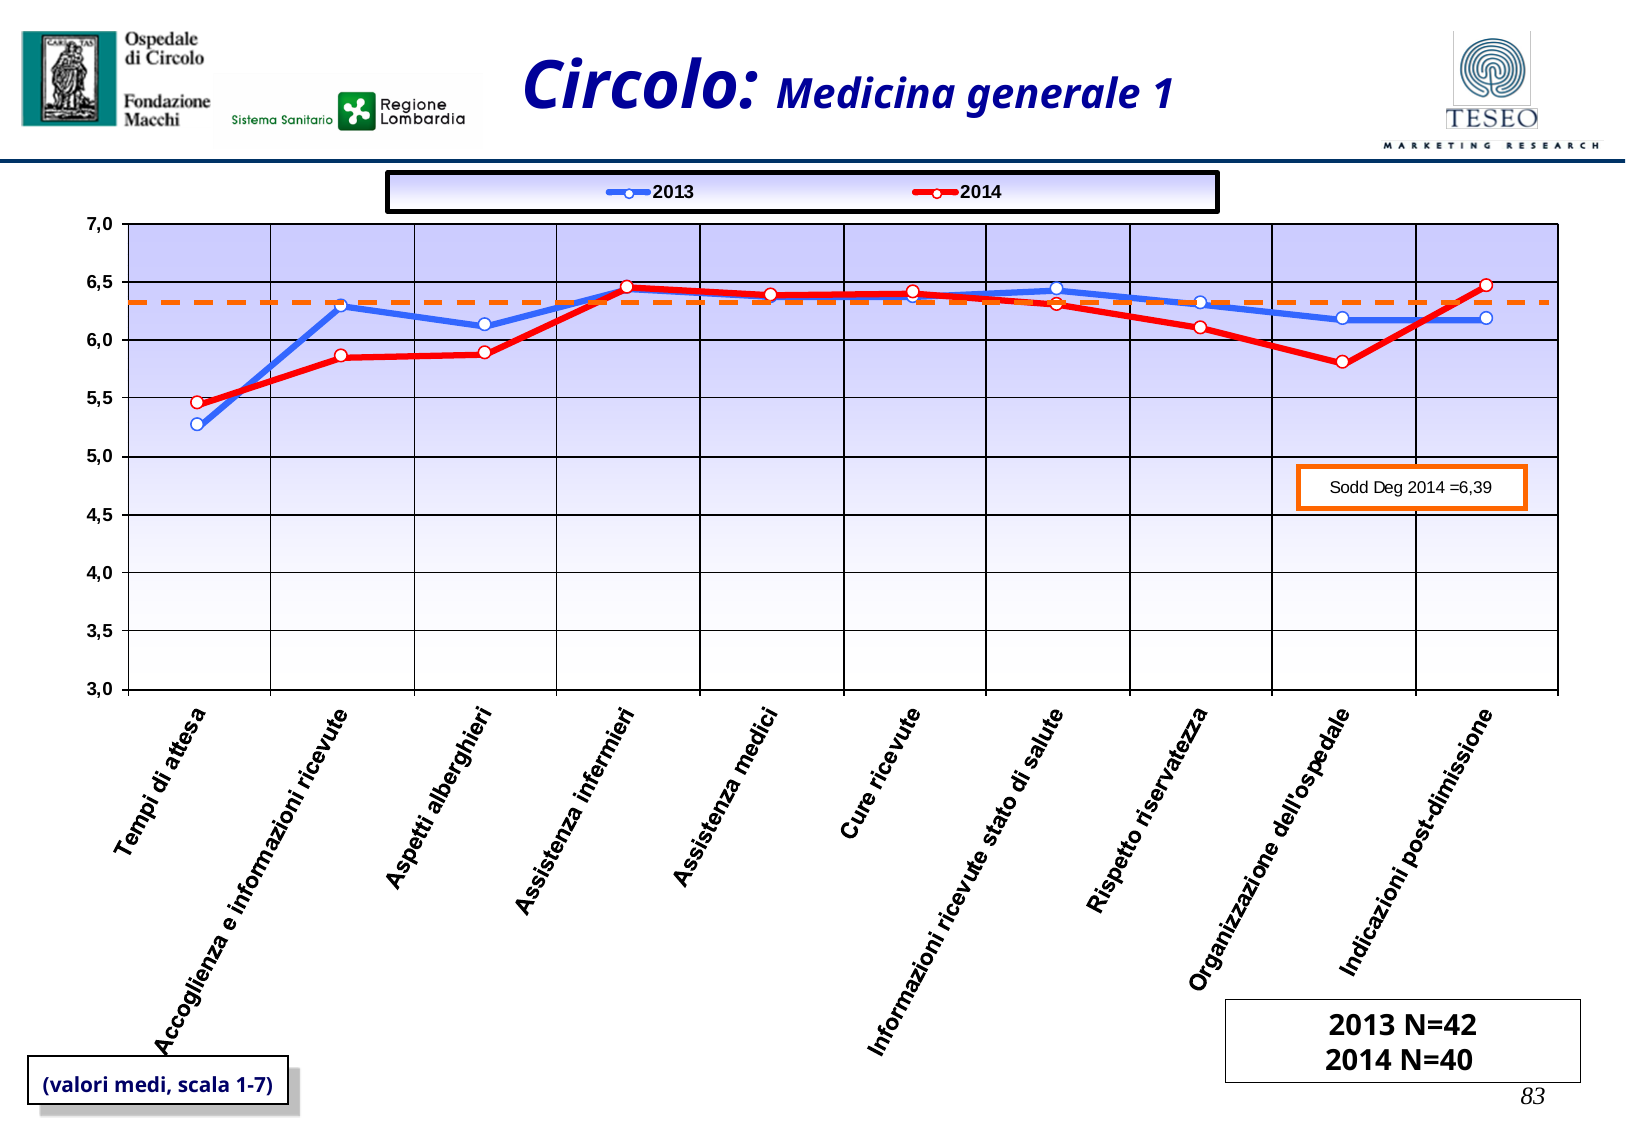

Circolo: Medicina generale 1
2013 N=42
2014 N=40
(valori medi, scala 1-7)